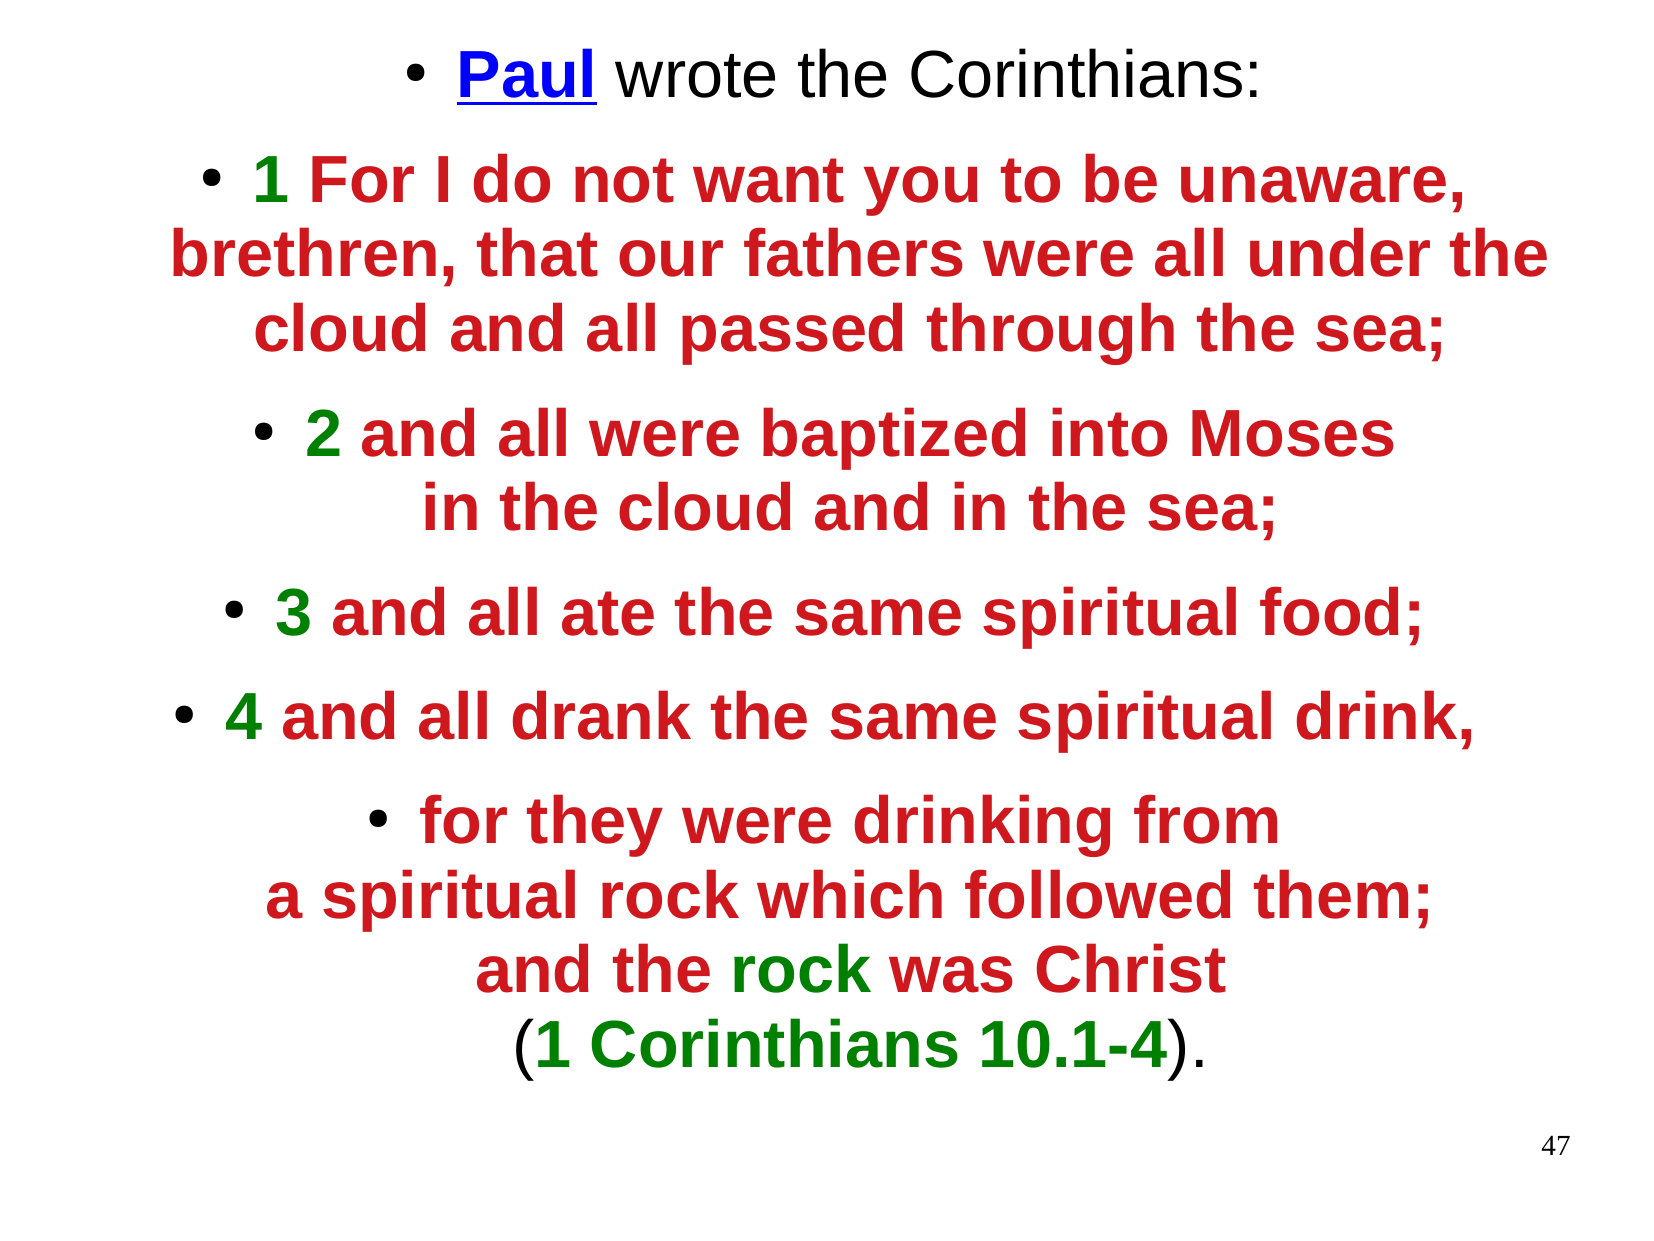

# Paul wrote the Corinthians:
1 For I do not want you to be unaware, brethren, that our fathers were all under the cloud and all passed through the sea;
2 and all were baptized into Moses
in the cloud and in the sea;
3 and all ate the same spiritual food;
4 and all drank the same spiritual drink,
for they were drinking from
a spiritual rock which followed them;
and the rock was Christ
(1 Corinthians 10.1-4).
47